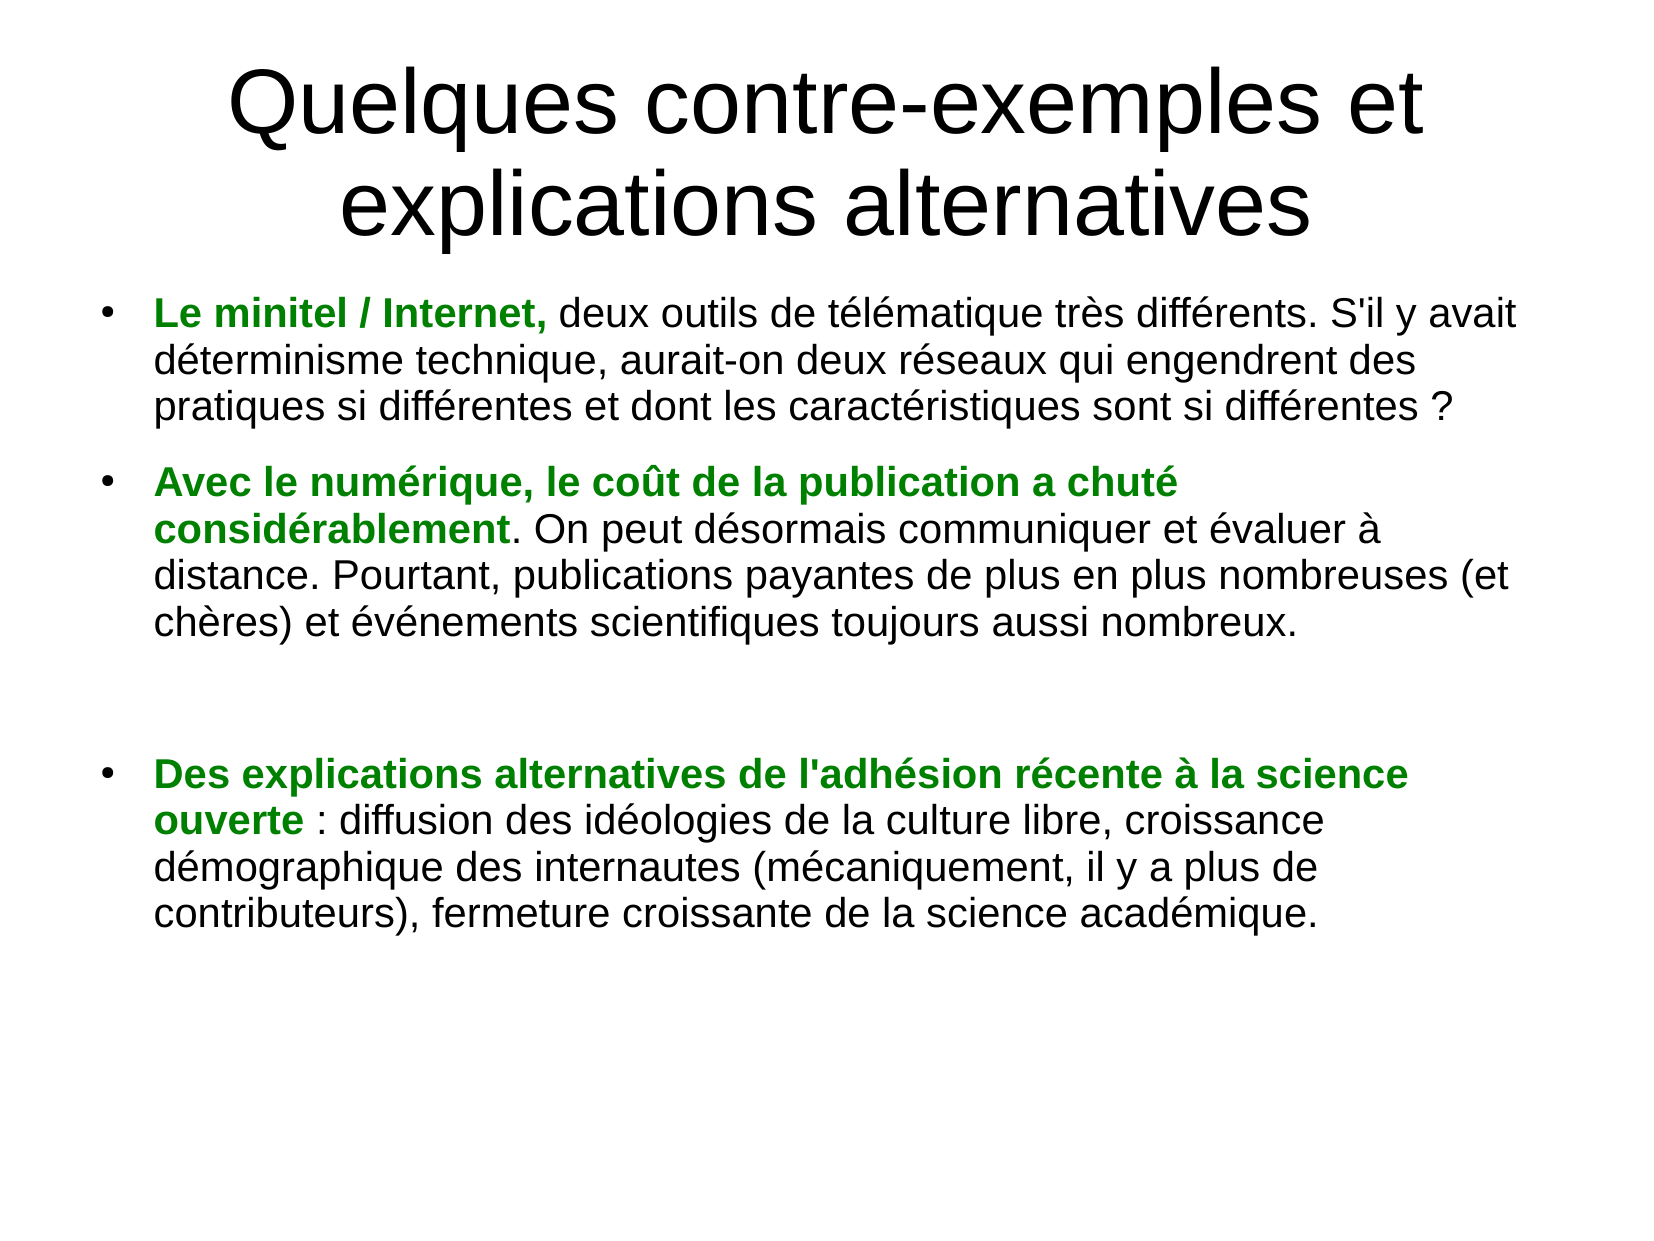

# Quelques contre-exemples et explications alternatives
Le minitel / Internet, deux outils de télématique très différents. S'il y avait déterminisme technique, aurait-on deux réseaux qui engendrent des pratiques si différentes et dont les caractéristiques sont si différentes ?
Avec le numérique, le coût de la publication a chuté considérablement. On peut désormais communiquer et évaluer à distance. Pourtant, publications payantes de plus en plus nombreuses (et chères) et événements scientifiques toujours aussi nombreux.
Des explications alternatives de l'adhésion récente à la science ouverte : diffusion des idéologies de la culture libre, croissance démographique des internautes (mécaniquement, il y a plus de contributeurs), fermeture croissante de la science académique.